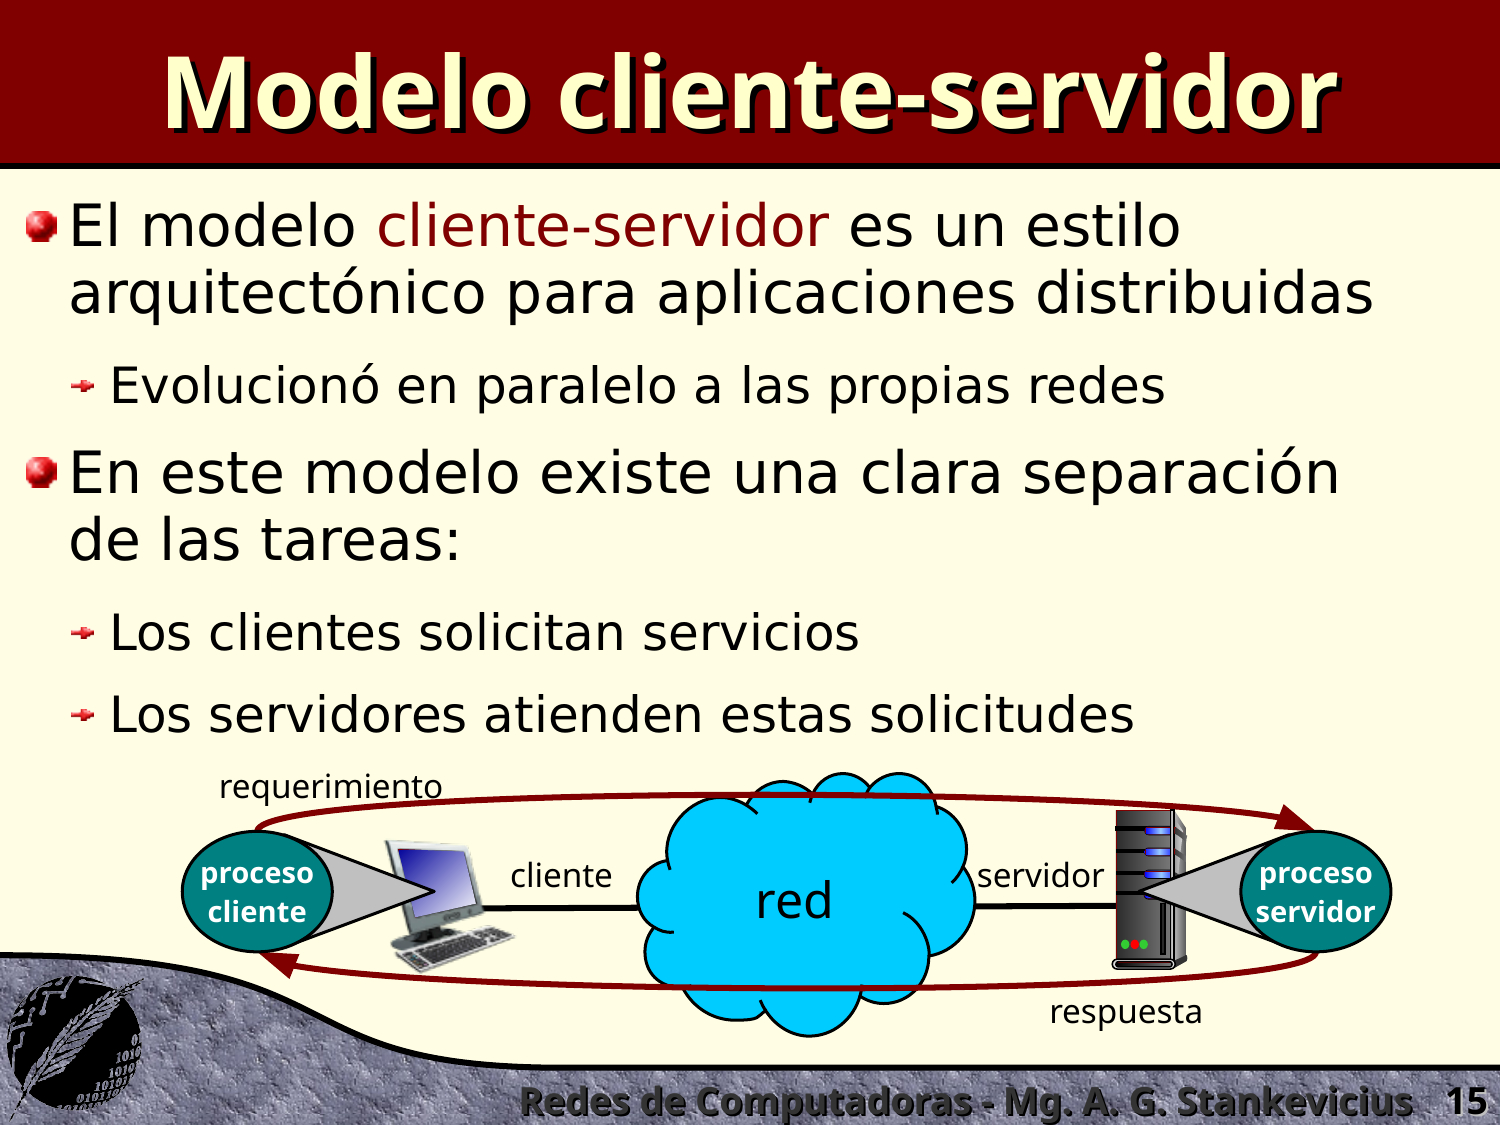

# Modelo cliente-servidor
El modelo cliente-servidor es un estilo arquitectónico para aplicaciones distribuidas
Evolucionó en paralelo a las propias redes
En este modelo existe una clara separación
de las tareas:
Los clientes solicitan servicios
Los servidores atienden estas solicitudes
requerimiento
red
proceso
cliente
proceso
servidor
cliente
servidor
respuesta
15